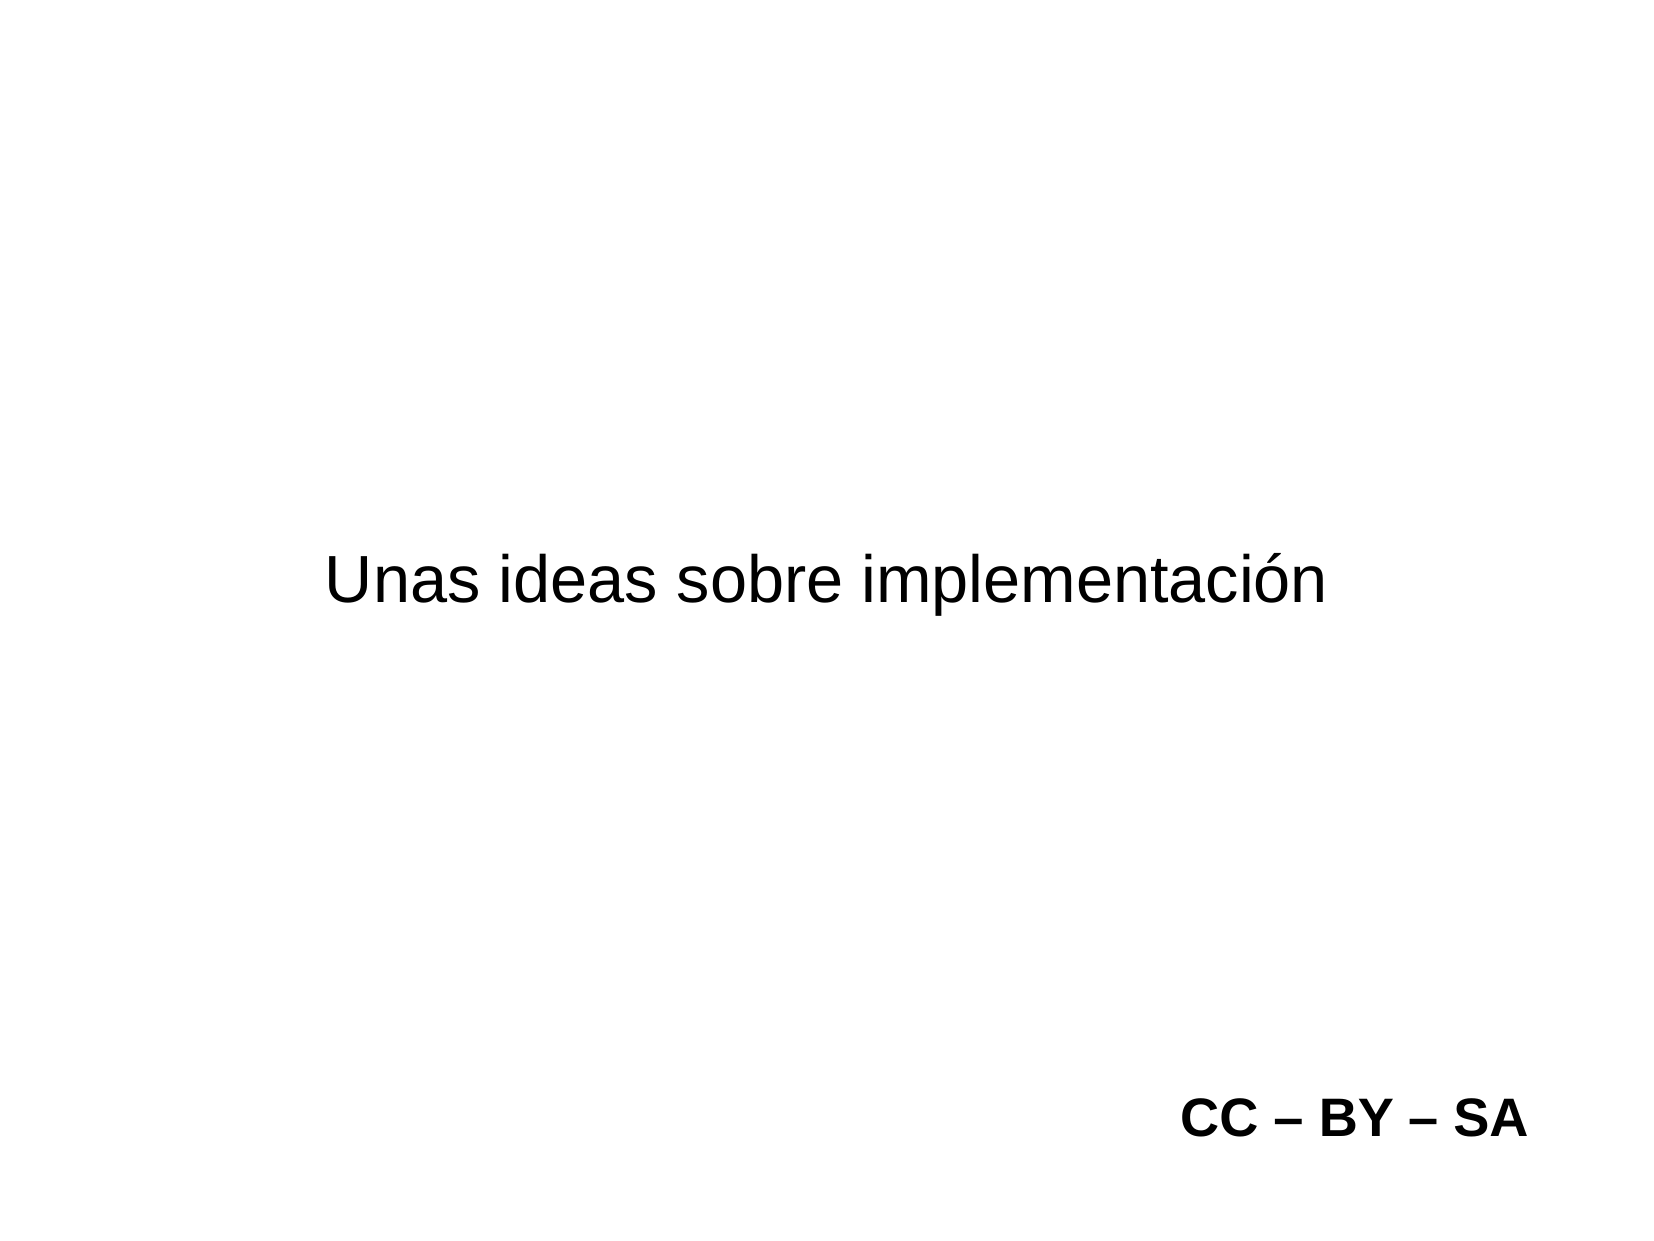

# Unas ideas sobre implementación
CC – BY – SA